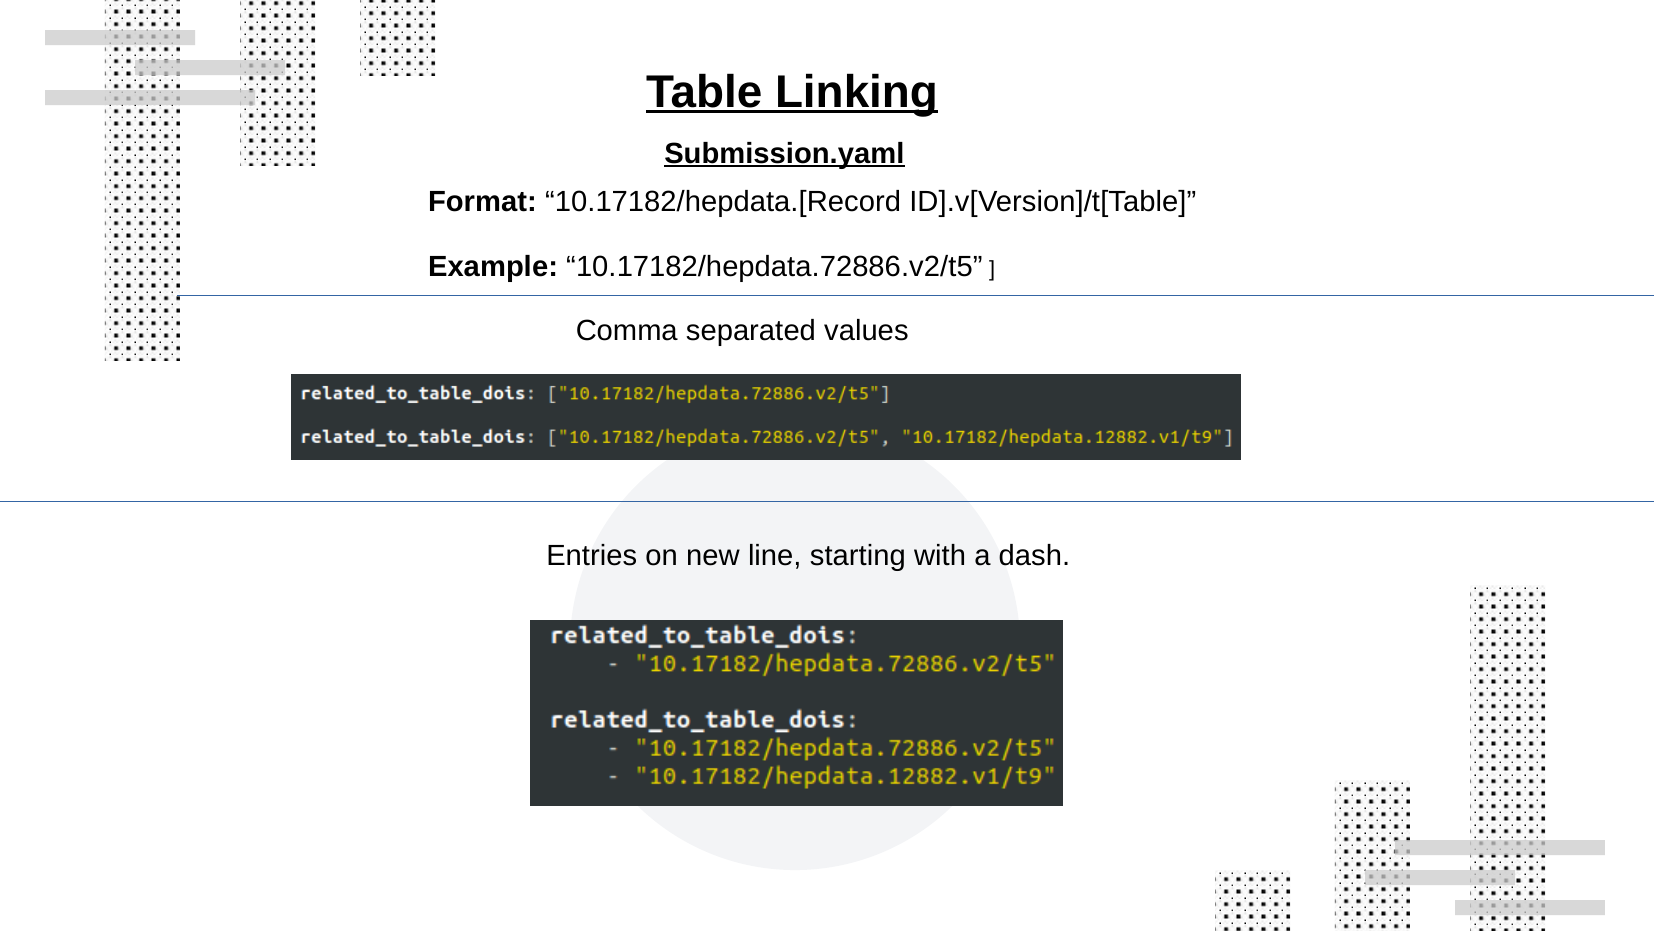

Table Linking
Submission.yaml
Format: “10.17182/hepdata.[Record ID].v[Version]/t[Table]”
Example: “10.17182/hepdata.72886.v2/t5” ]
Comma separated values
Entries on new line, starting with a dash.